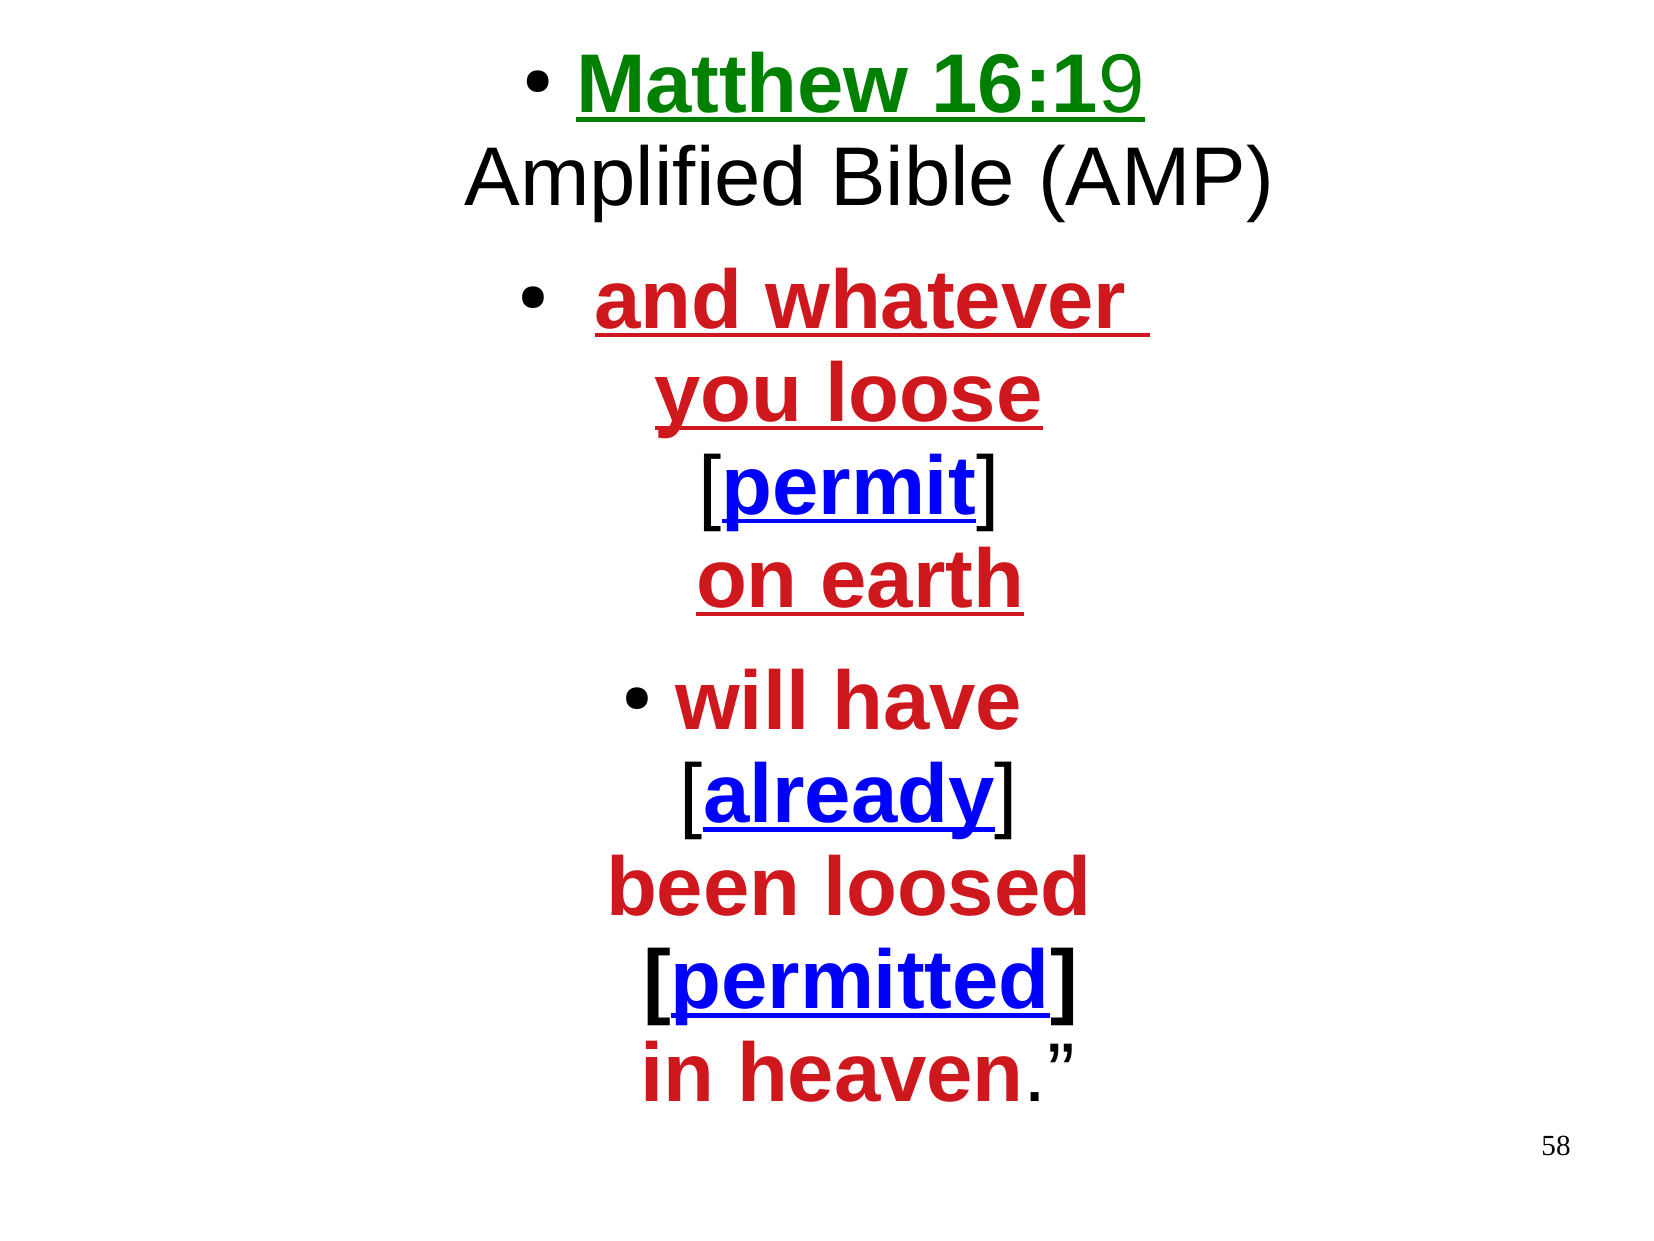

# Matthew 16:19 Amplified Bible (AMP)
 and whatever
you loose
[permit]
on earth
will have
[already]
been loosed
[permitted]
in heaven.”
58